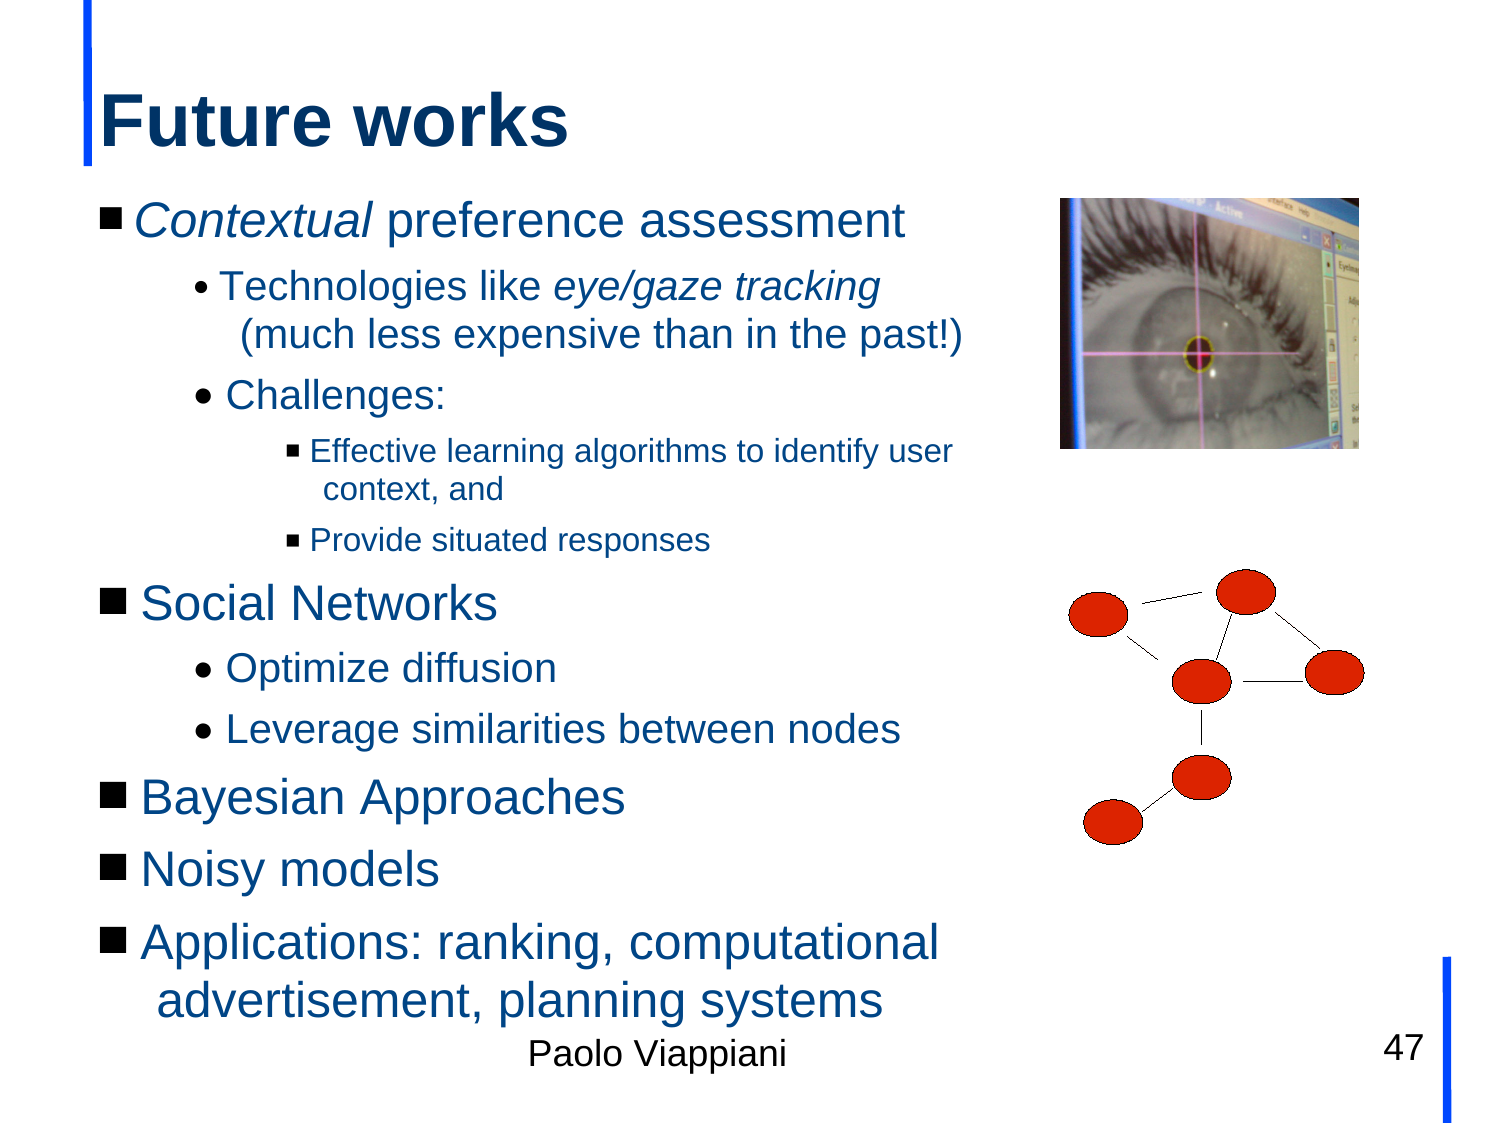

# Future works
 Contextual preference assessment
 Technologies like eye/gaze tracking (much less expensive than in the past!)
 Challenges:
 Effective learning algorithms to identify user context, and
 Provide situated responses
 Social Networks
 Optimize diffusion
 Leverage similarities between nodes
 Bayesian Approaches
 Noisy models
 Applications: ranking, computational advertisement, planning systems
47
Paolo Viappiani